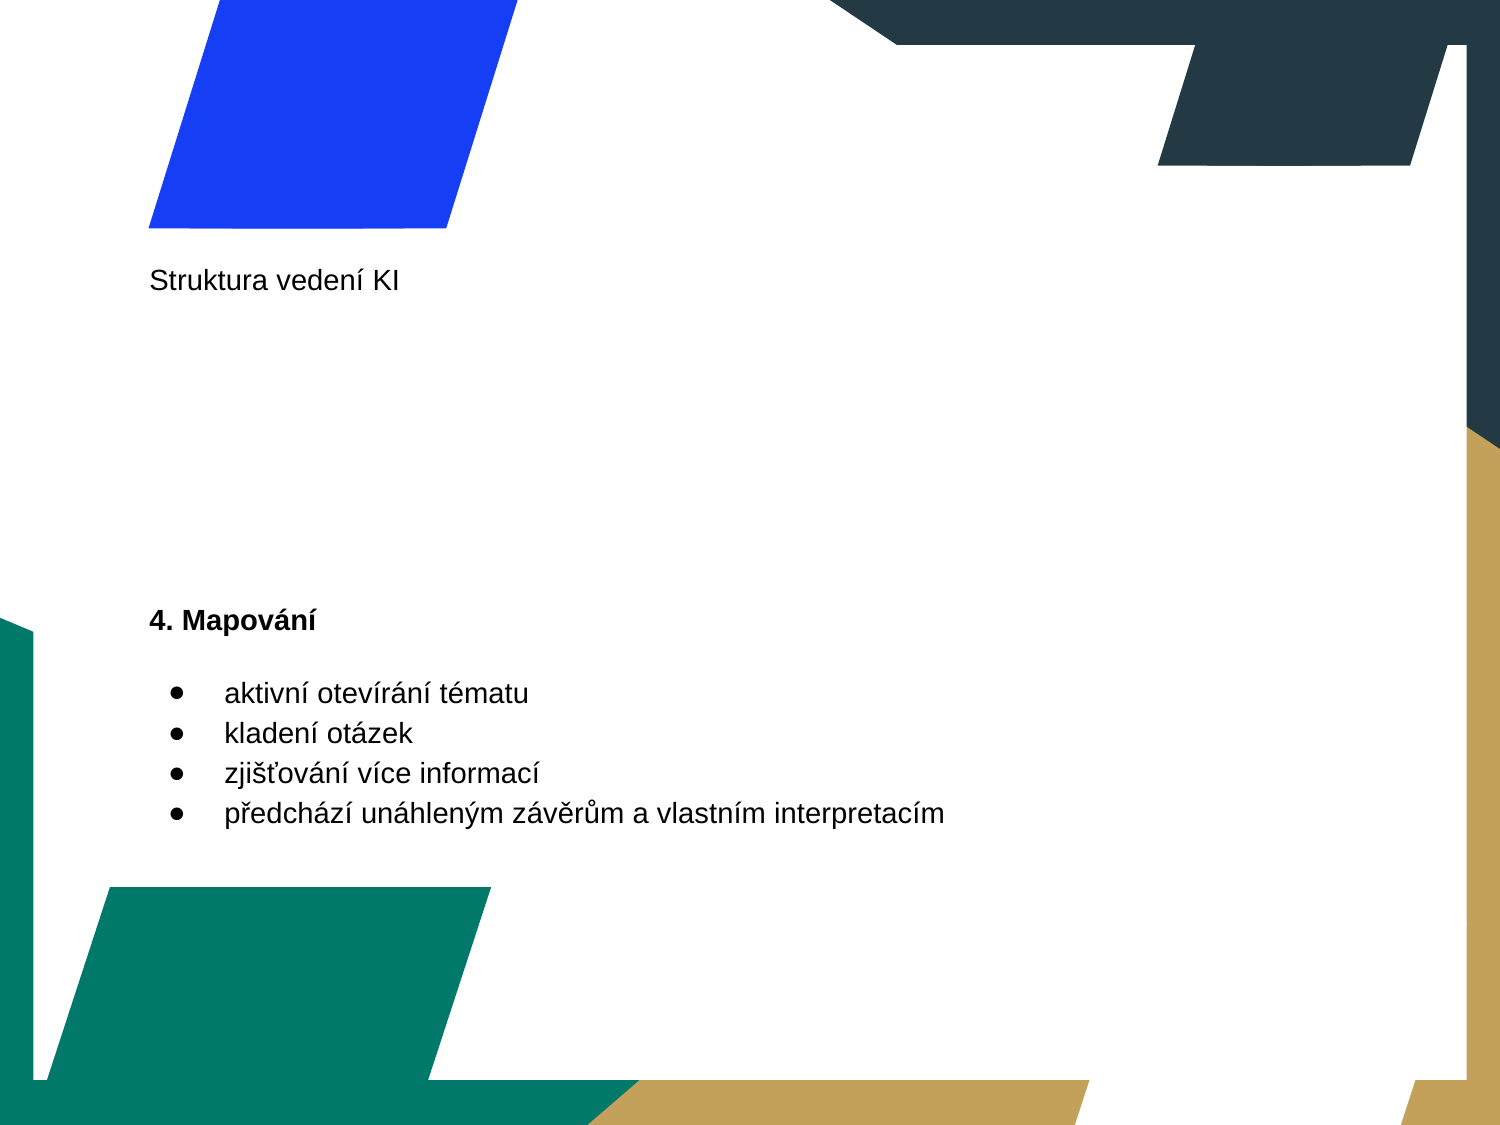

# Struktura vedení KI
4. Mapování
aktivní otevírání tématu
kladení otázek
zjišťování více informací
předchází unáhleným závěrům a vlastním interpretacím